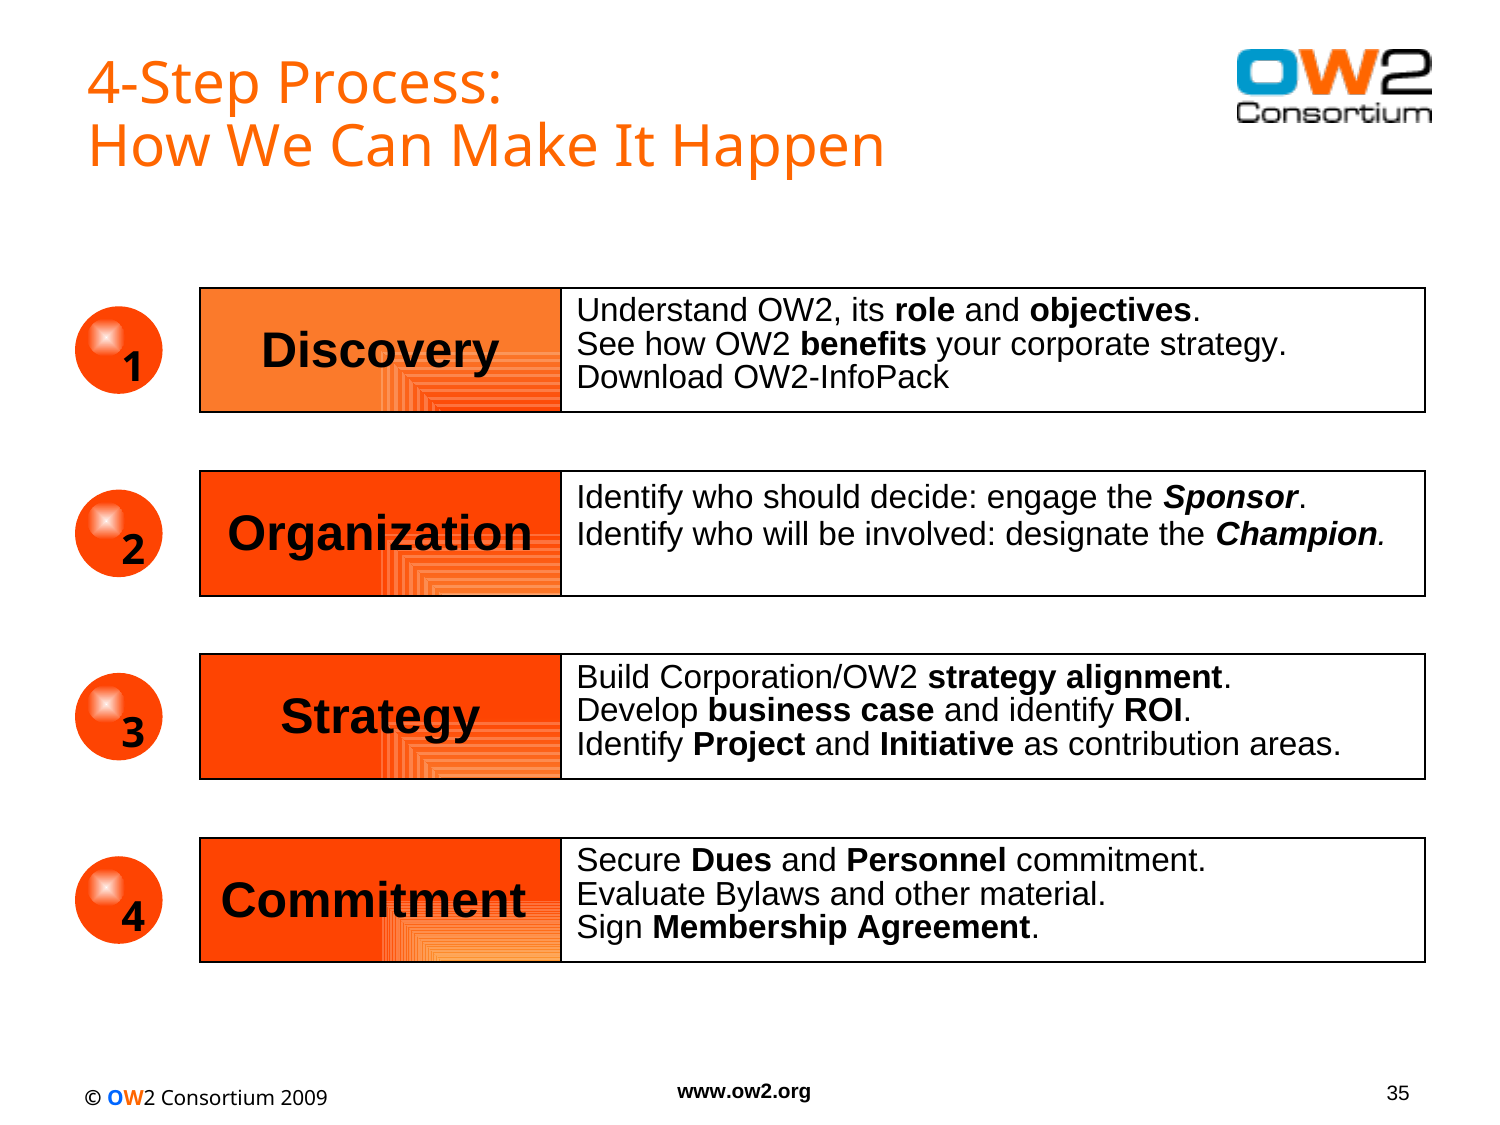

# 4-Step Process: How We Can Make It Happen
Discovery
Understand OW2, its role and objectives.
See how OW2 benefits your corporate strategy.
Download OW2-InfoPack
1
Organization
Identify who should decide: engage the Sponsor.
Identify who will be involved: designate the Champion.
2
Strategy
Build Corporation/OW2 strategy alignment.
Develop business case and identify ROI.
Identify Project and Initiative as contribution areas.
3
Commitment
Secure Dues and Personnel commitment.
Evaluate Bylaws and other material.
Sign Membership Agreement.
4
35